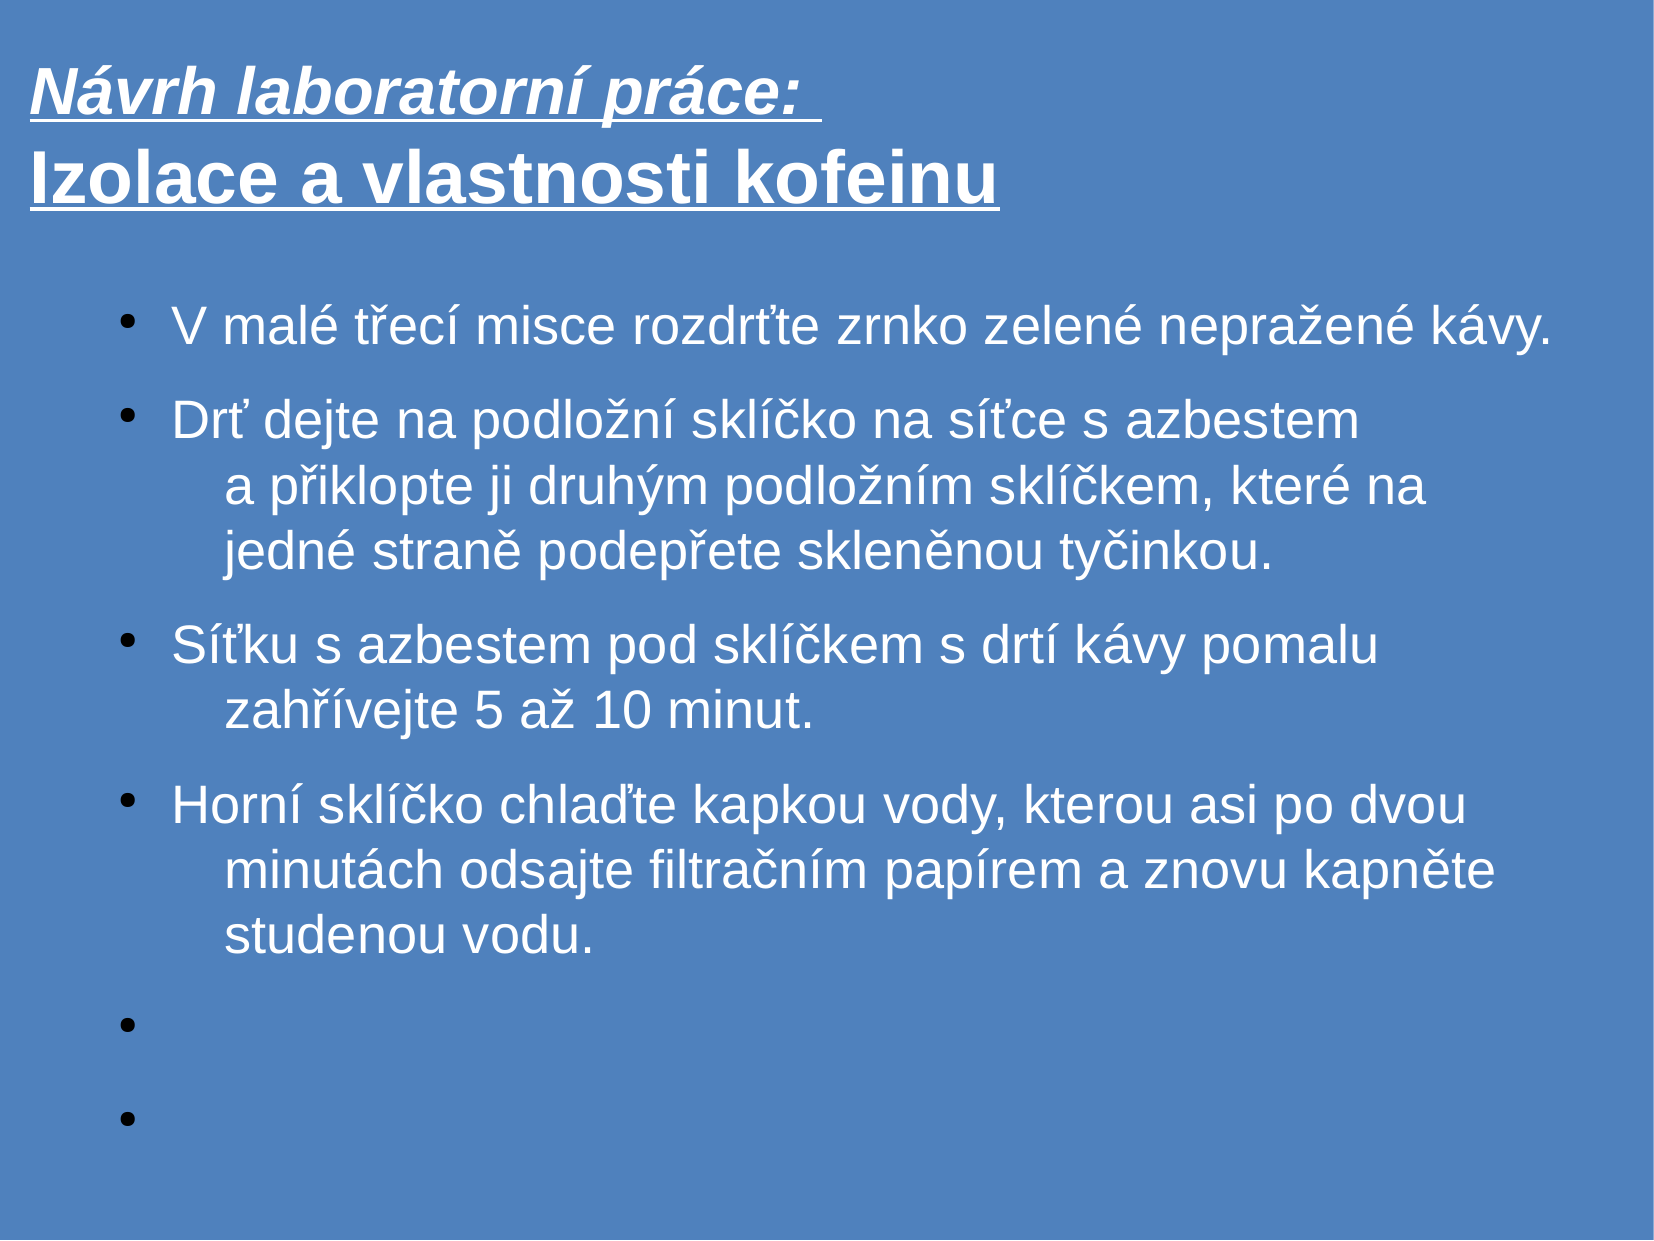

# Návrh laboratorní práce: Izolace a vlastnosti kofeinu
V malé třecí misce rozdrťte zrnko zelené nepražené kávy.
Drť dejte na podložní sklíčko na síťce s azbestem a přiklopte ji druhým podložním sklíčkem, které na jedné straně podepřete skleněnou tyčinkou.
Síťku s azbestem pod sklíčkem s drtí kávy pomalu zahřívejte 5 až 10 minut.
Horní sklíčko chlaďte kapkou vody, kterou asi po dvou minutách odsajte filtračním papírem a znovu kapněte studenou vodu.